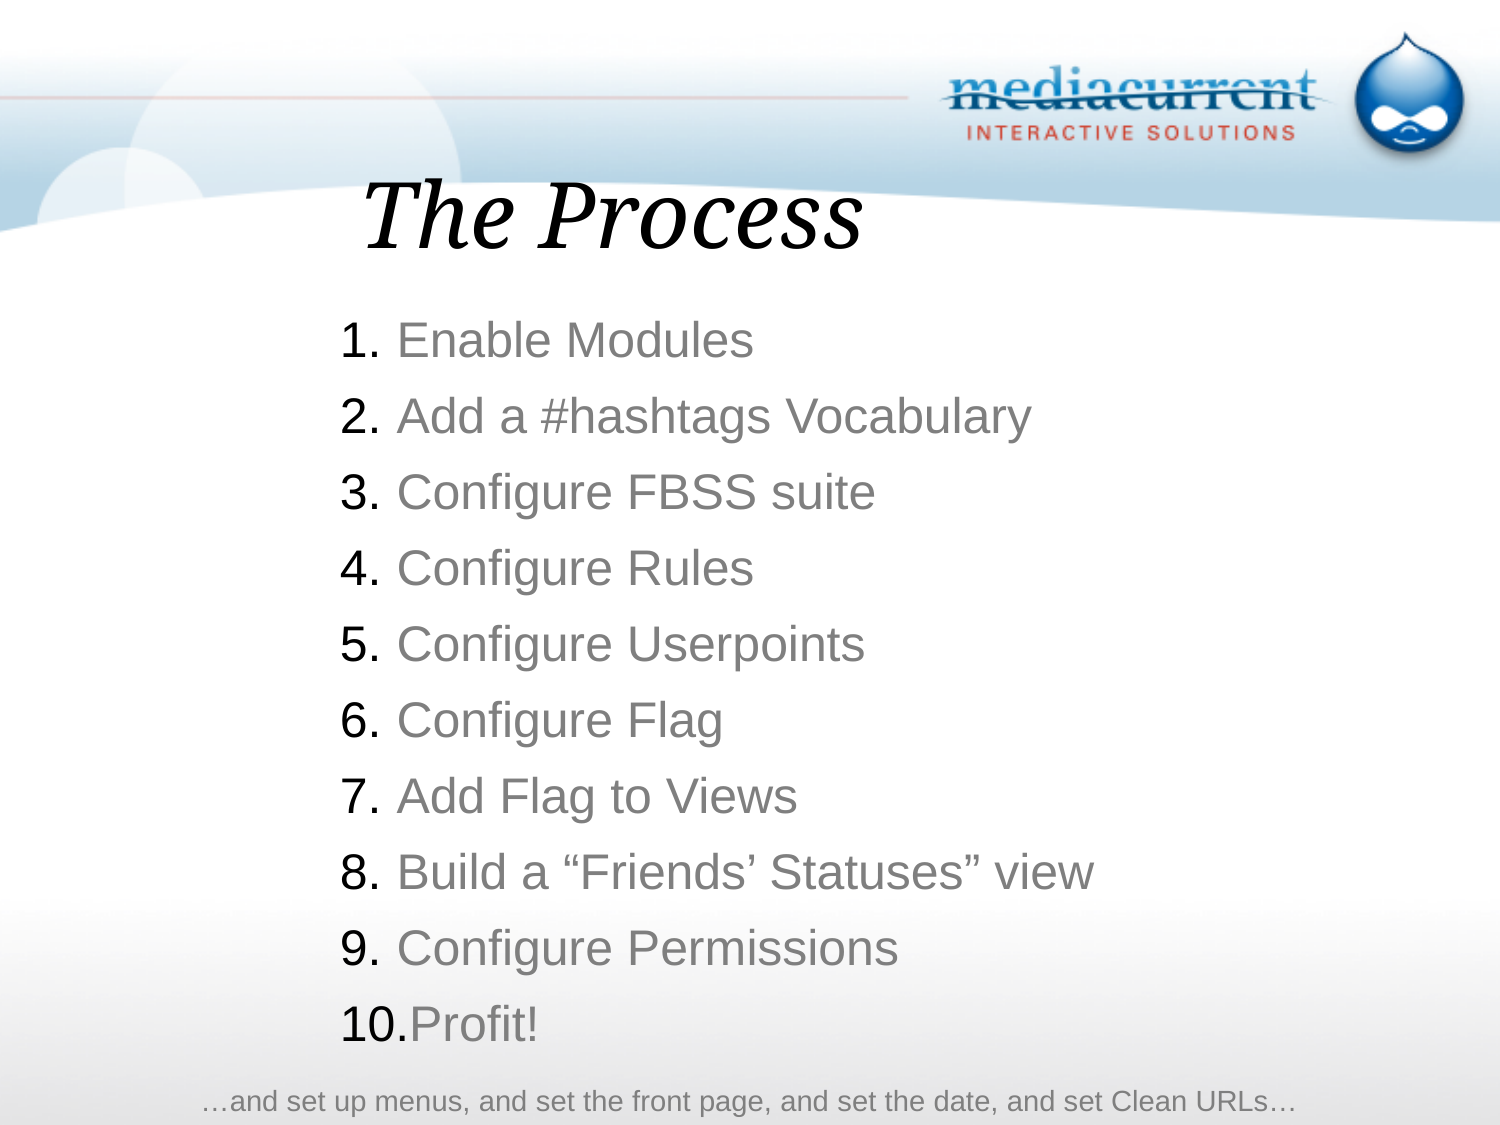

The Process
Enable Modules
Add a #hashtags Vocabulary
Configure FBSS suite
Configure Rules
Configure Userpoints
Configure Flag
Add Flag to Views
Build a “Friends’ Statuses” view
Configure Permissions
Profit!
…and set up menus, and set the front page, and set the date, and set Clean URLs…